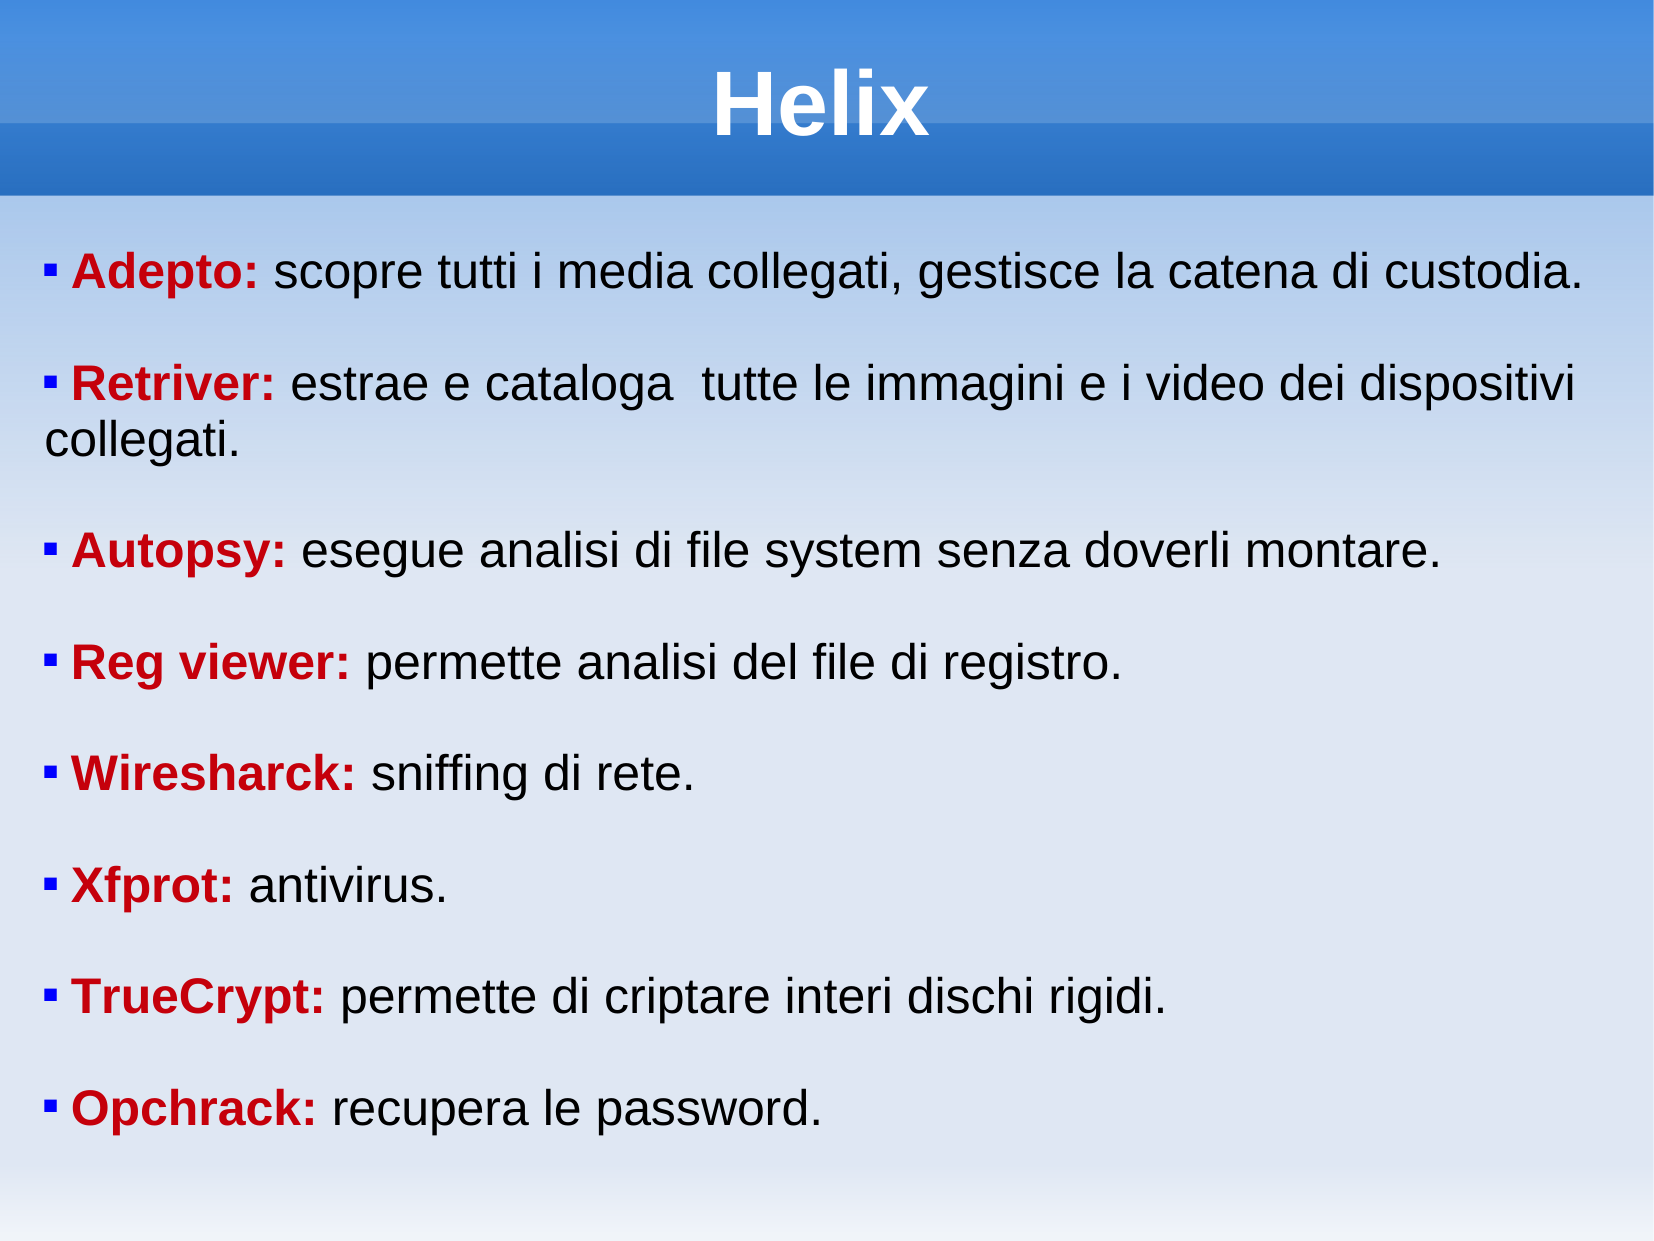

# Helix
 Adepto: scopre tutti i media collegati, gestisce la catena di custodia.
 Retriver: estrae e cataloga tutte le immagini e i video dei dispositivi collegati.
 Autopsy: esegue analisi di file system senza doverli montare.
 Reg viewer: permette analisi del file di registro.
 Wiresharck: sniffing di rete.
 Xfprot: antivirus.
 TrueCrypt: permette di criptare interi dischi rigidi.
 Opchrack: recupera le password.